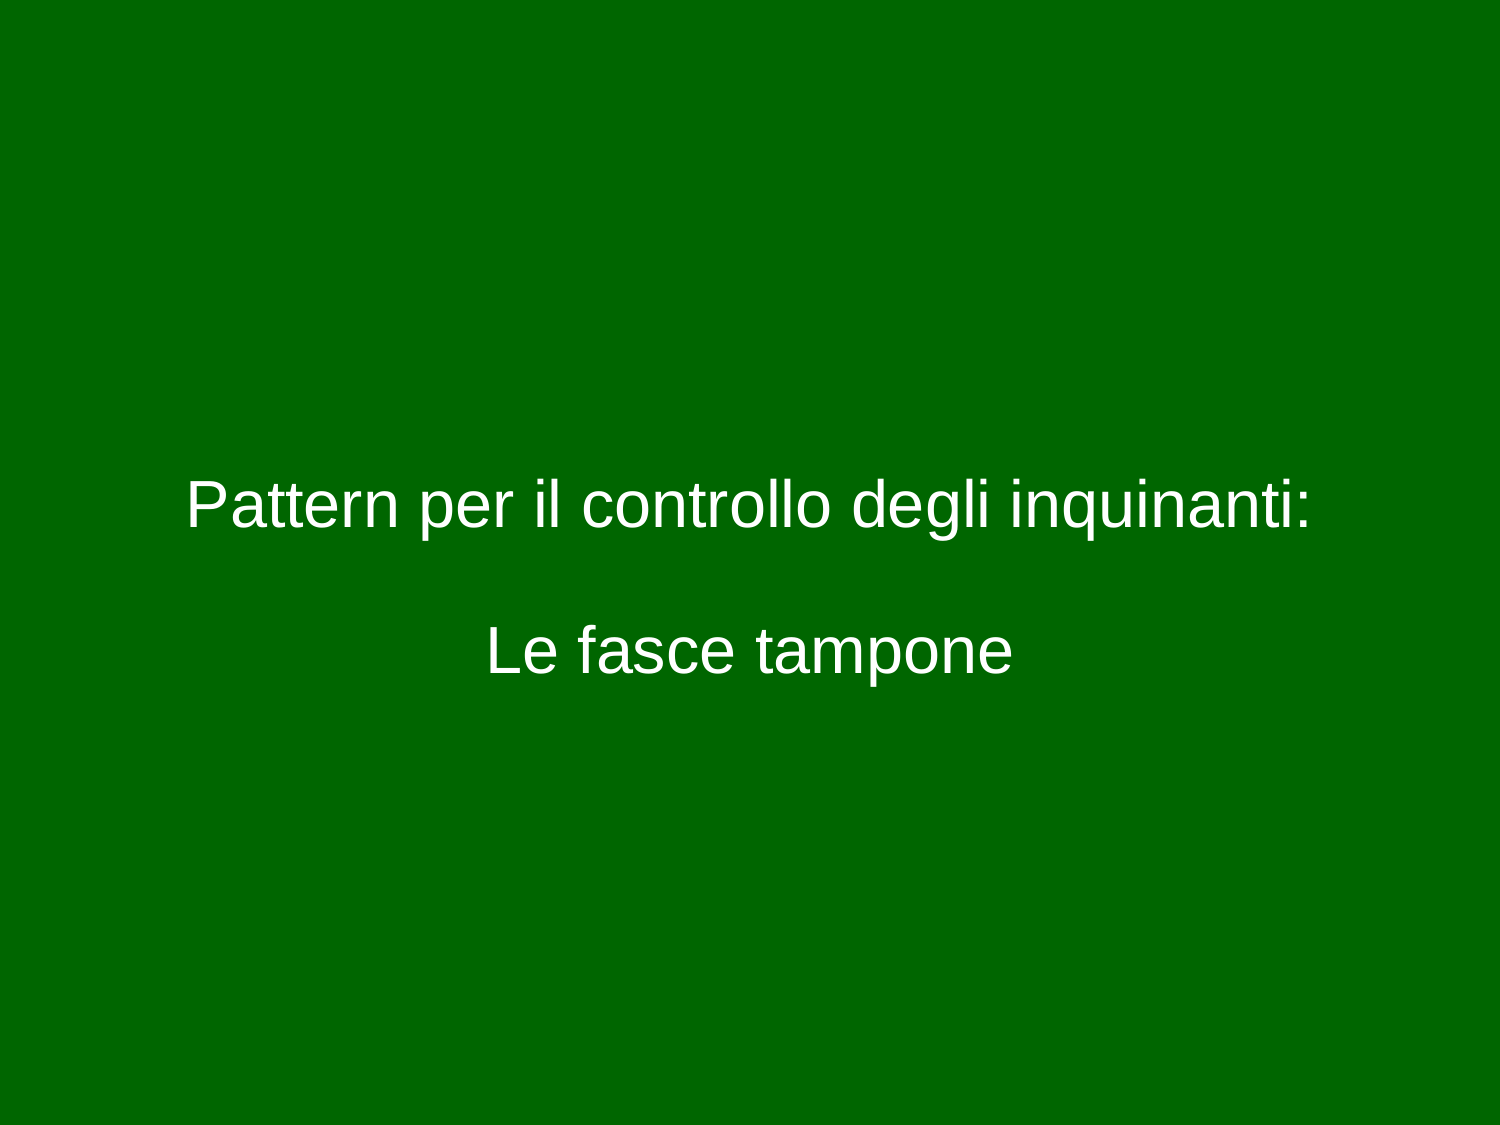

# Pattern per il controllo degli inquinanti:
Le fasce tampone